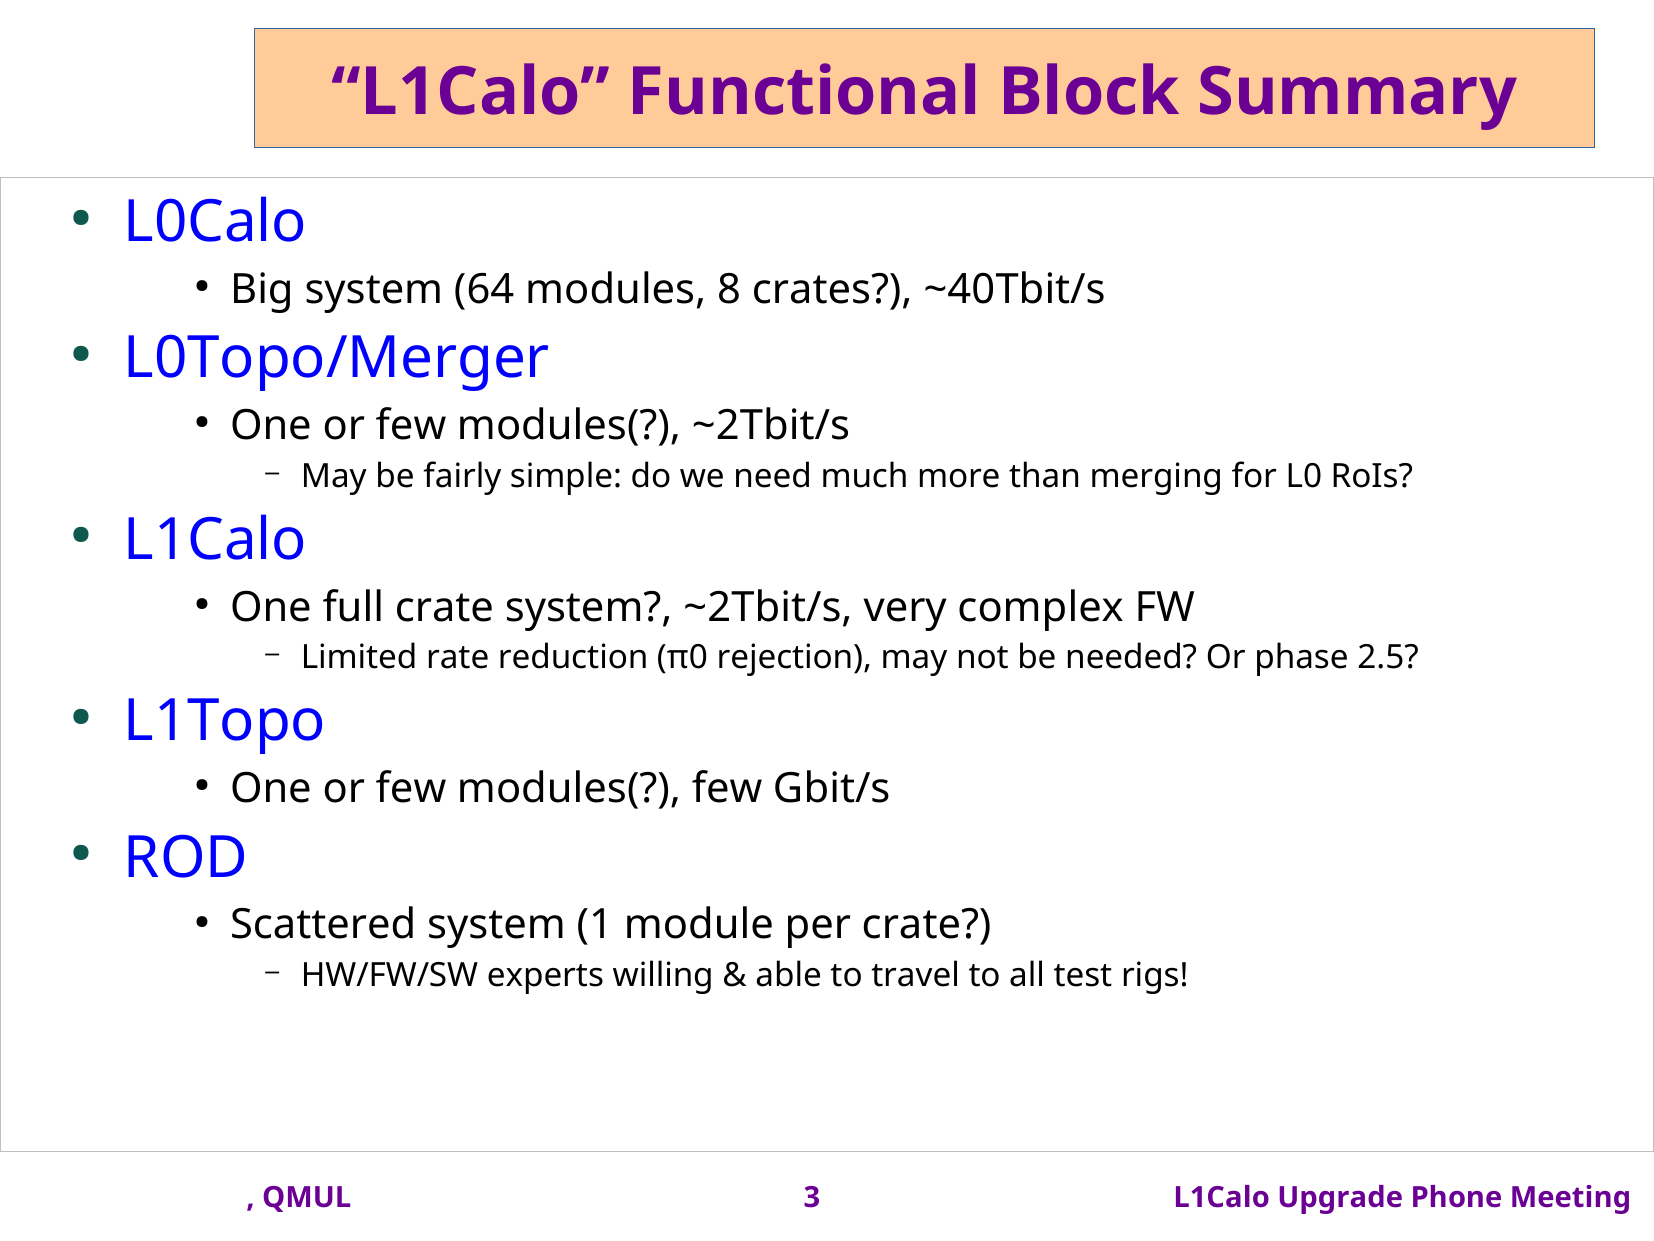

# “L1Calo” Functional Block Summary
L0Calo
Big system (64 modules, 8 crates?), ~40Tbit/s
L0Topo/Merger
One or few modules(?), ~2Tbit/s
May be fairly simple: do we need much more than merging for L0 RoIs?
L1Calo
One full crate system?, ~2Tbit/s, very complex FW
Limited rate reduction (π0 rejection), may not be needed? Or phase 2.5?
L1Topo
One or few modules(?), few Gbit/s
ROD
Scattered system (1 module per crate?)
HW/FW/SW experts willing & able to travel to all test rigs!